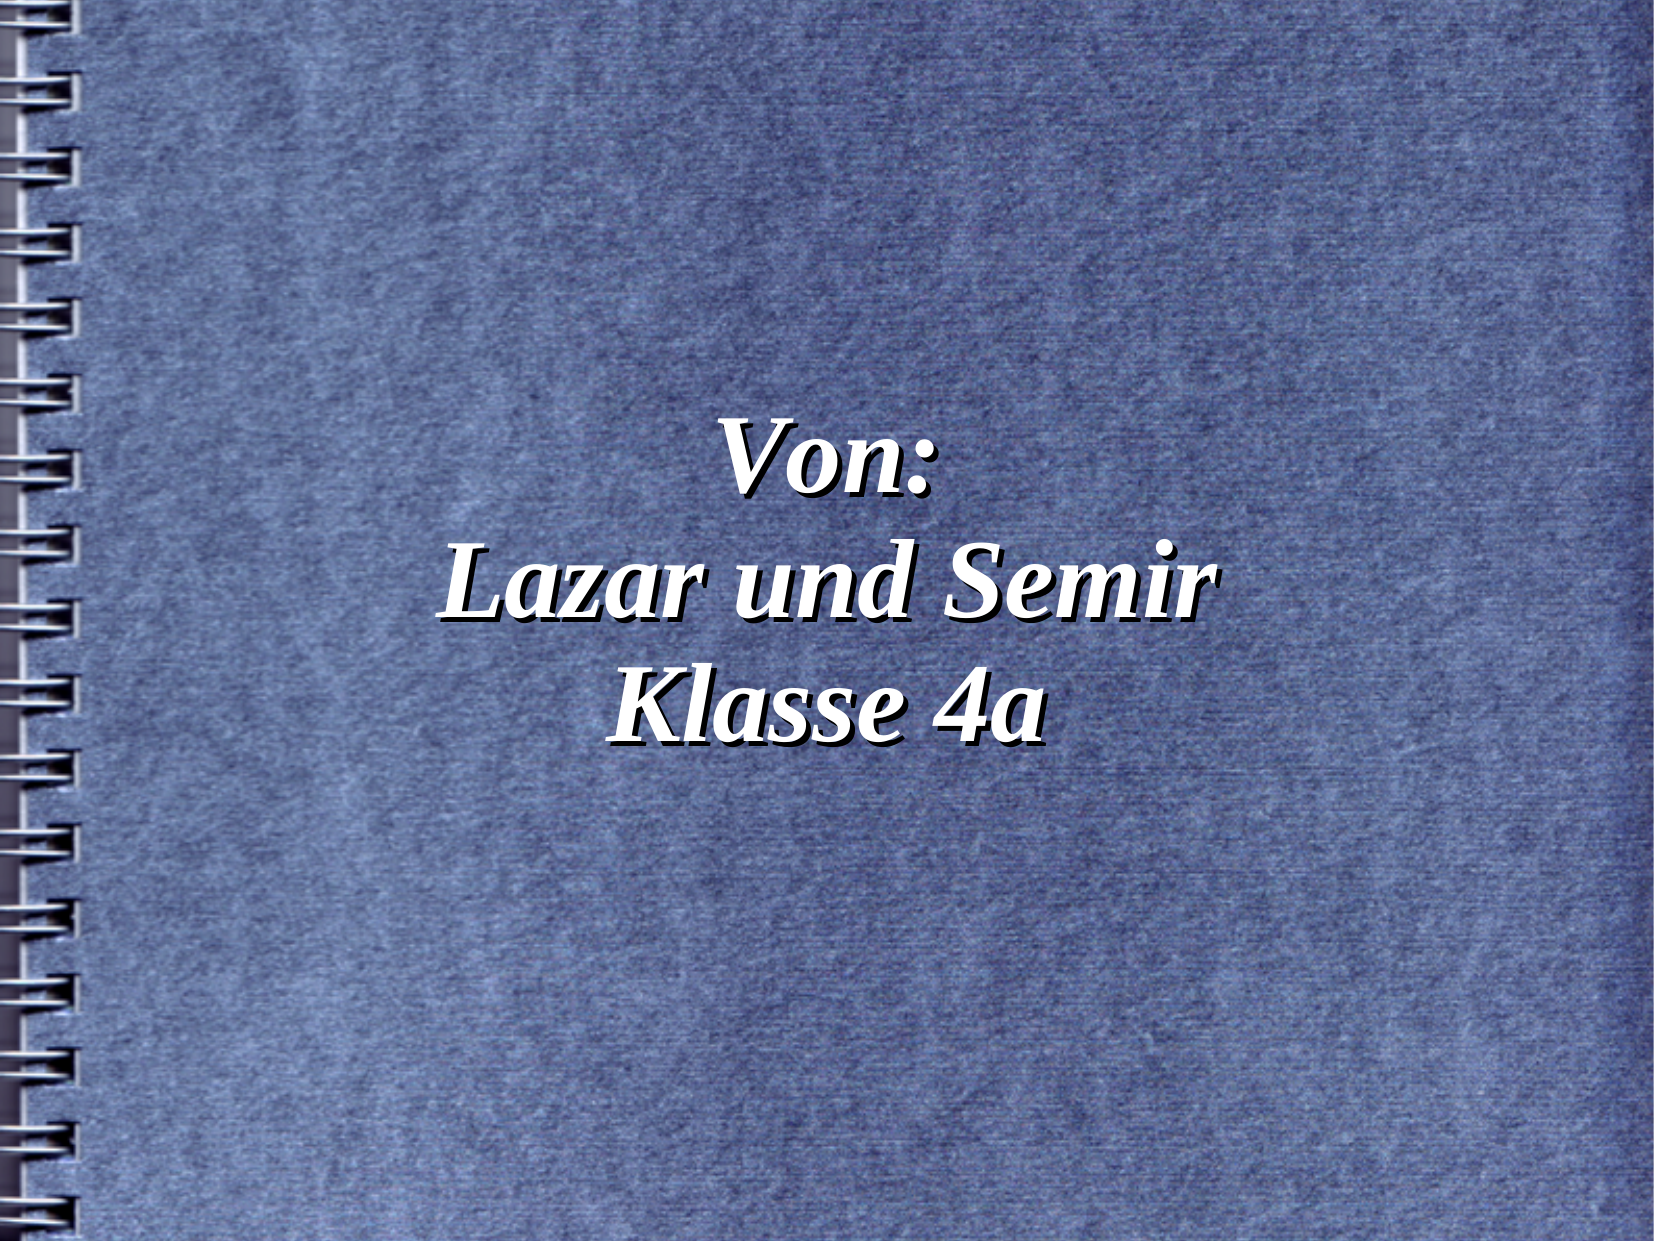

# Von:
Lazar und Semir
Klasse 4a